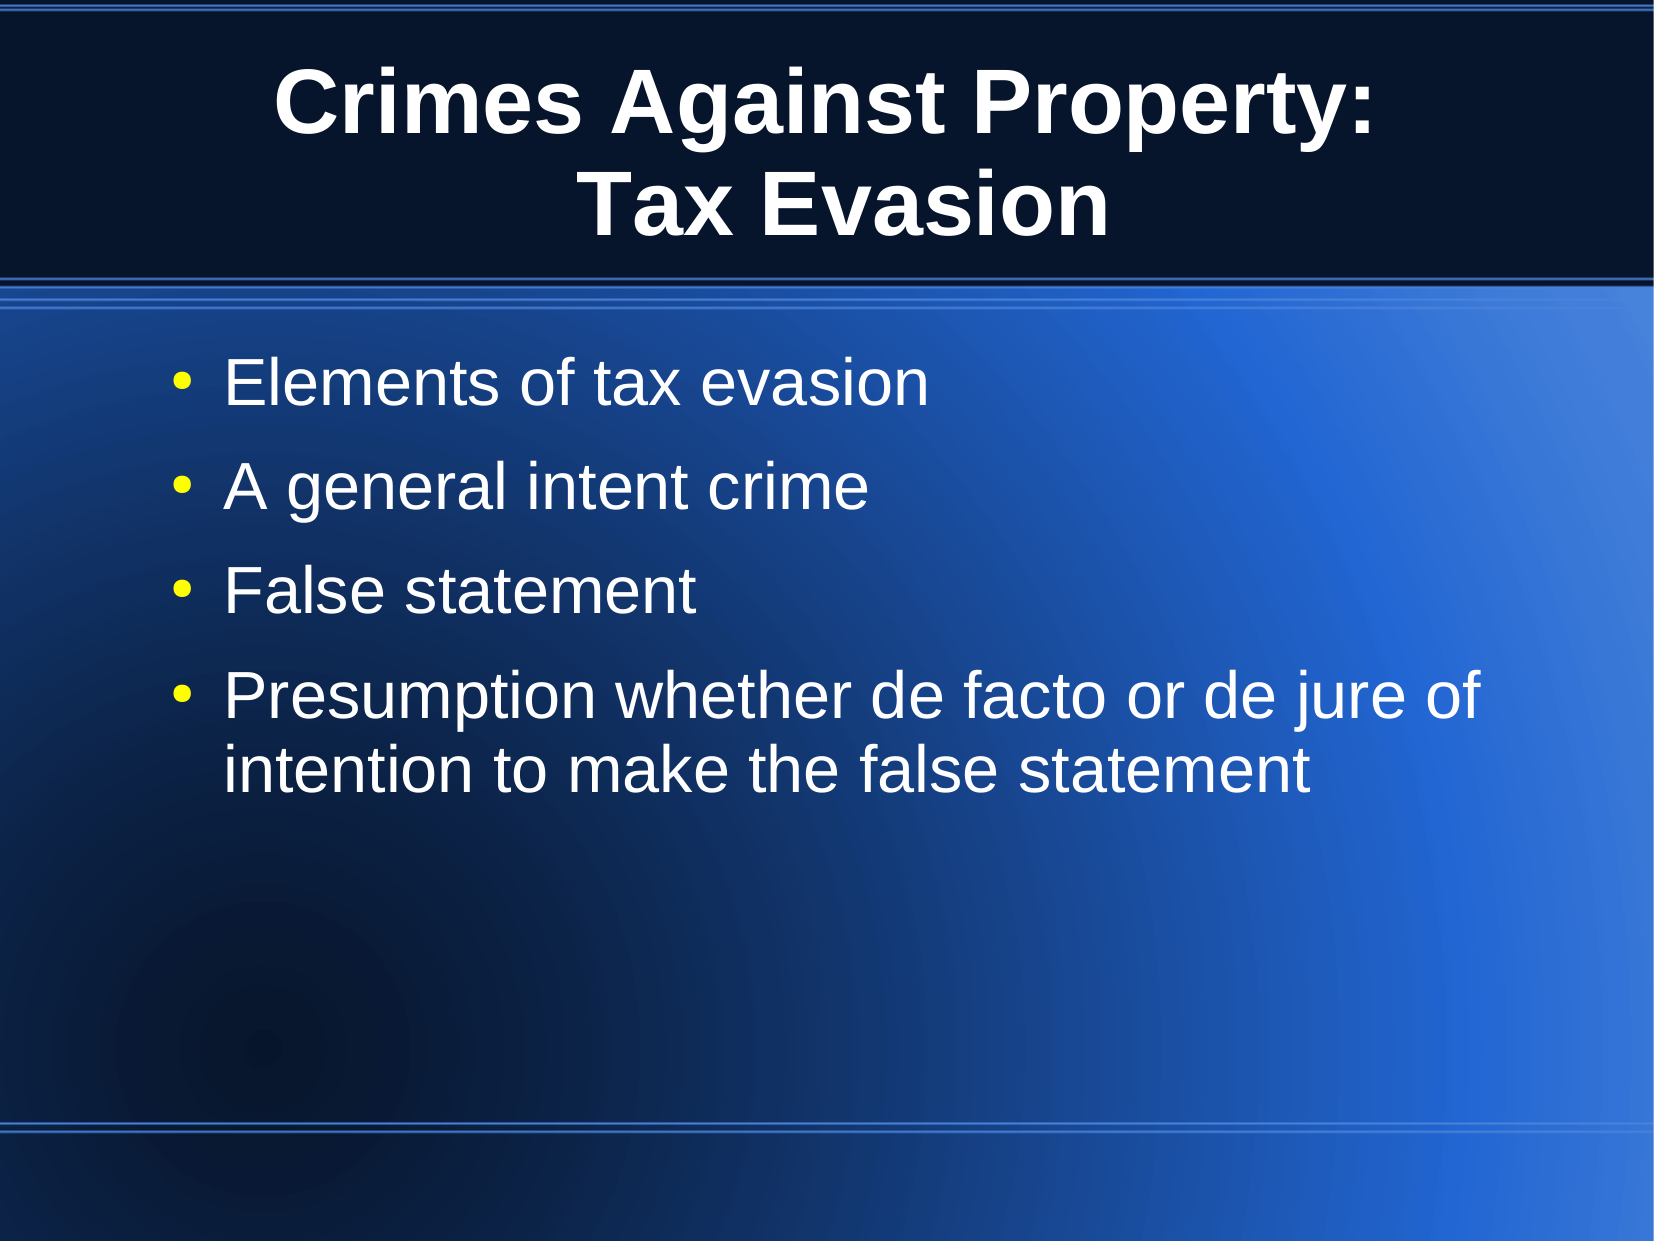

# Crimes Against Property: Tax Evasion
Elements of tax evasion
A general intent crime
False statement
Presumption whether de facto or de jure of intention to make the false statement